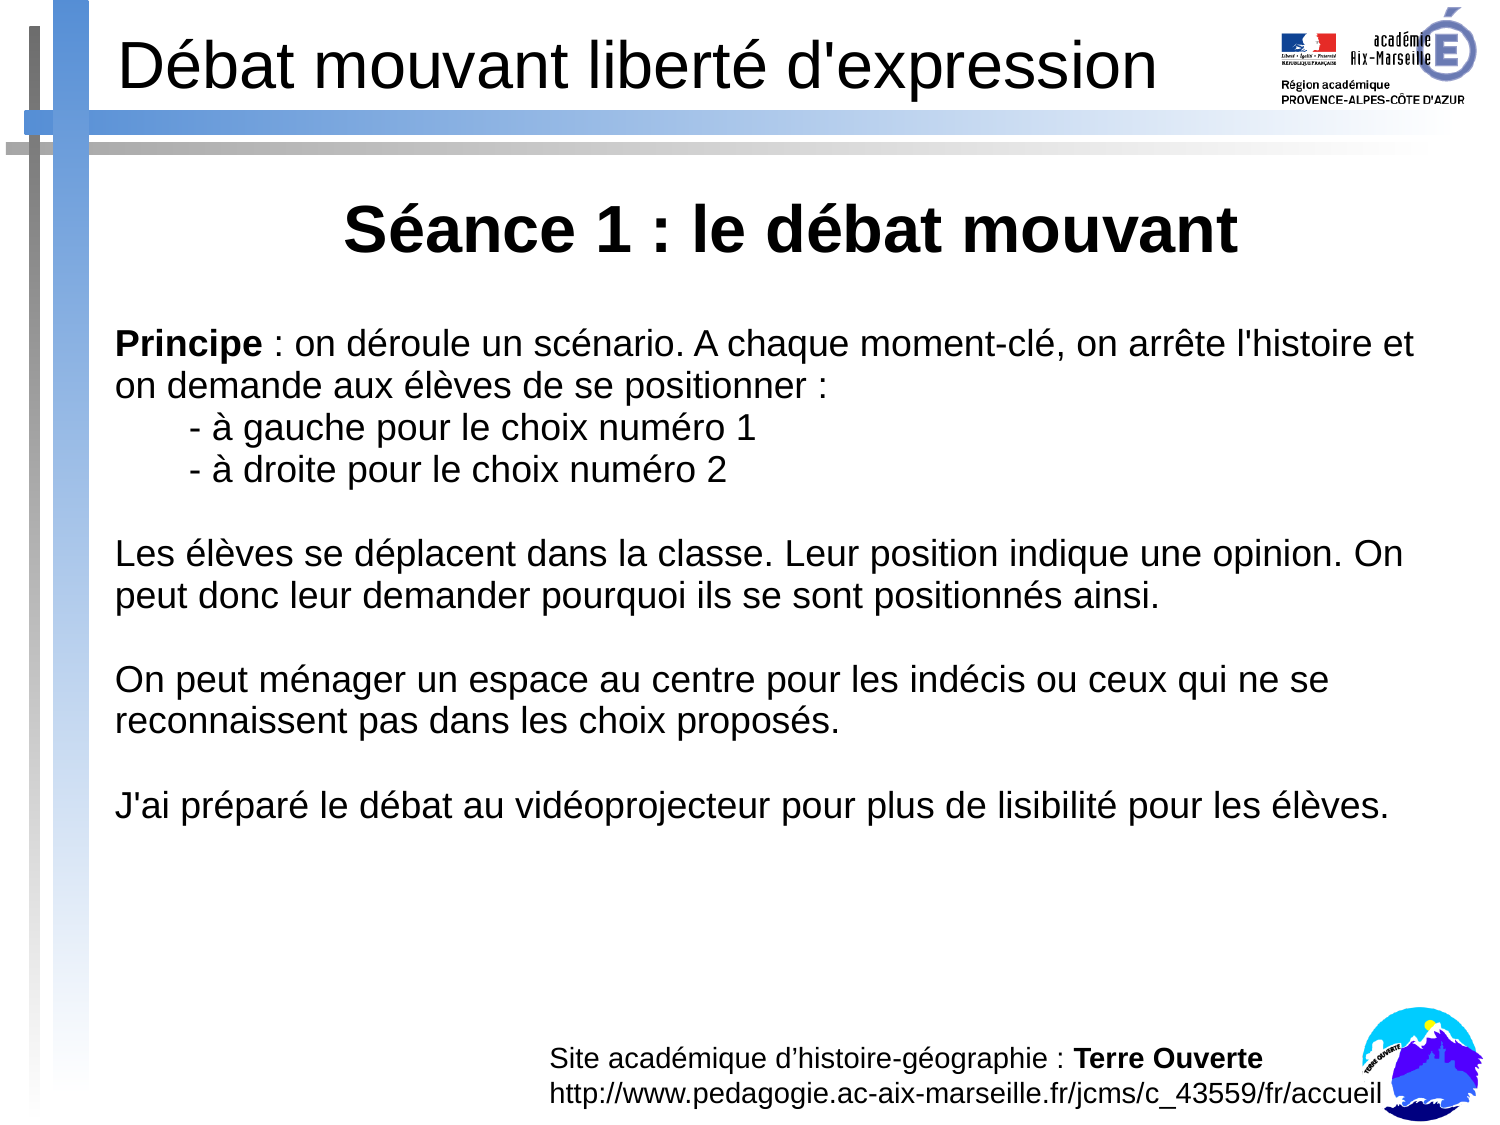

Débat mouvant liberté d'expression
Séance 1 : le débat mouvant
Principe : on déroule un scénario. A chaque moment-clé, on arrête l'histoire et on demande aux élèves de se positionner :
	- à gauche pour le choix numéro 1
	- à droite pour le choix numéro 2
Les élèves se déplacent dans la classe. Leur position indique une opinion. On peut donc leur demander pourquoi ils se sont positionnés ainsi.
On peut ménager un espace au centre pour les indécis ou ceux qui ne se reconnaissent pas dans les choix proposés.
J'ai préparé le débat au vidéoprojecteur pour plus de lisibilité pour les élèves.
Site académique d’histoire-géographie : Terre Ouverte
http://www.pedagogie.ac-aix-marseille.fr/jcms/c_43559/fr/accueil